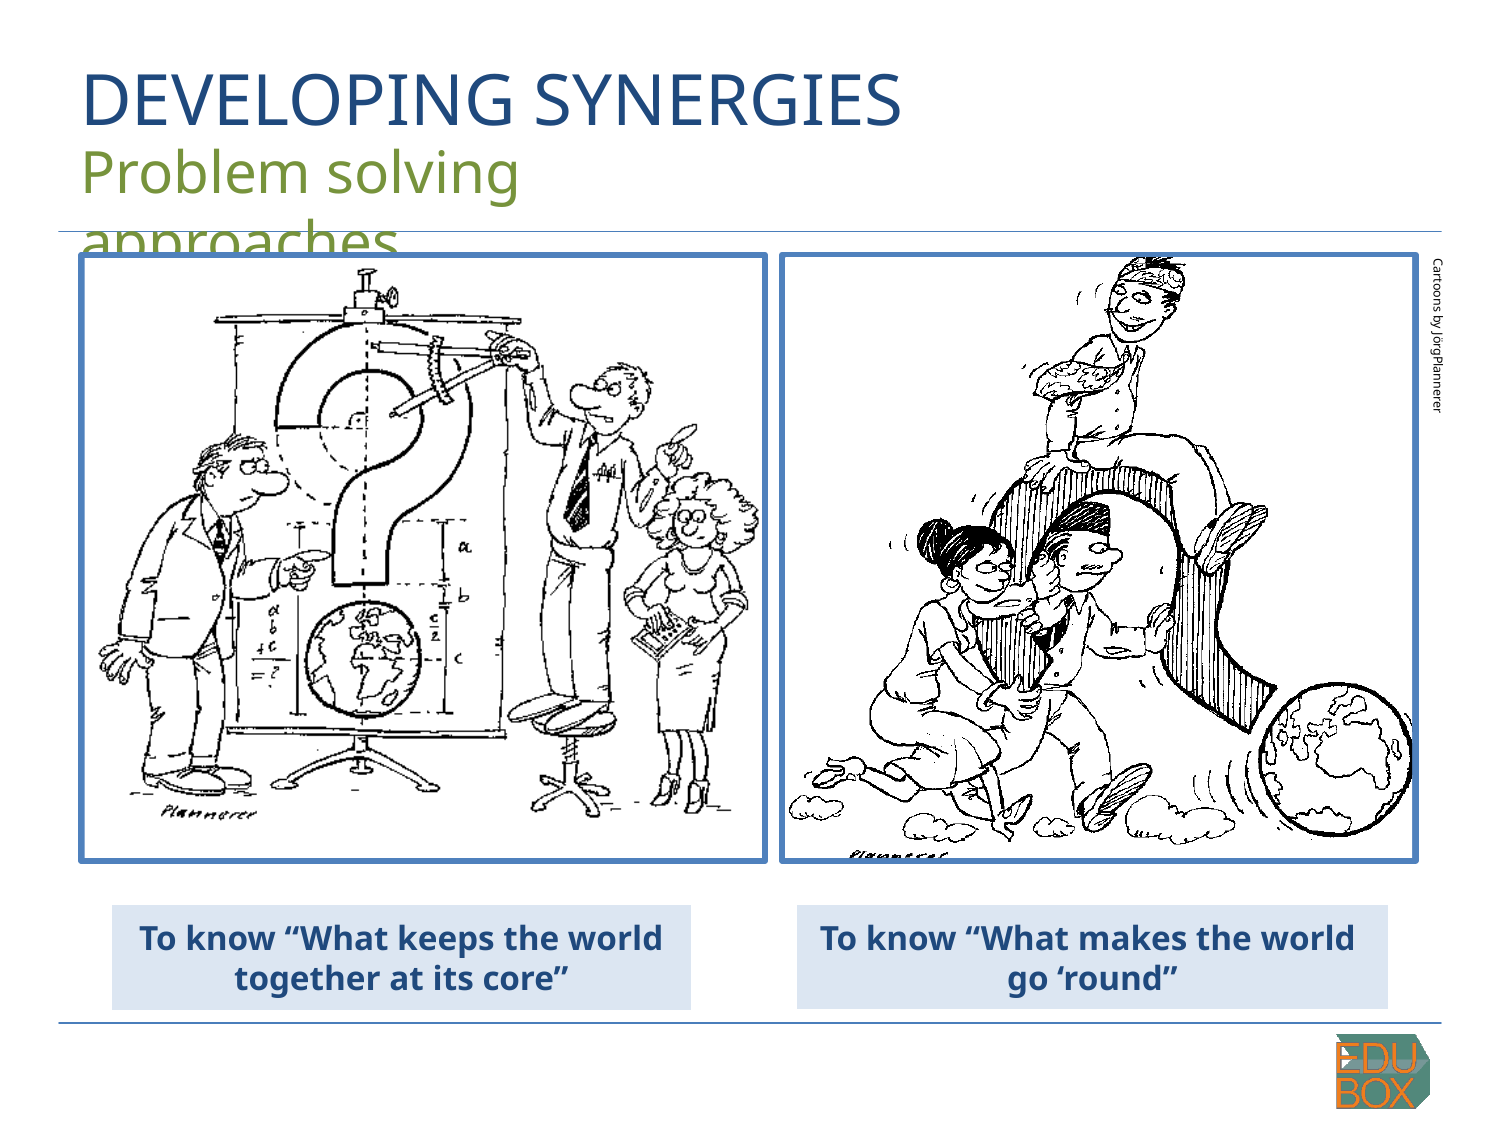

DEVELOPING SYNERGIES
# Problem solving approaches Germany/Indonesia
Cartoons by JörgPlannerer
To know “What makes the world
go ‘round”
To know “What keeps the world together at its core”